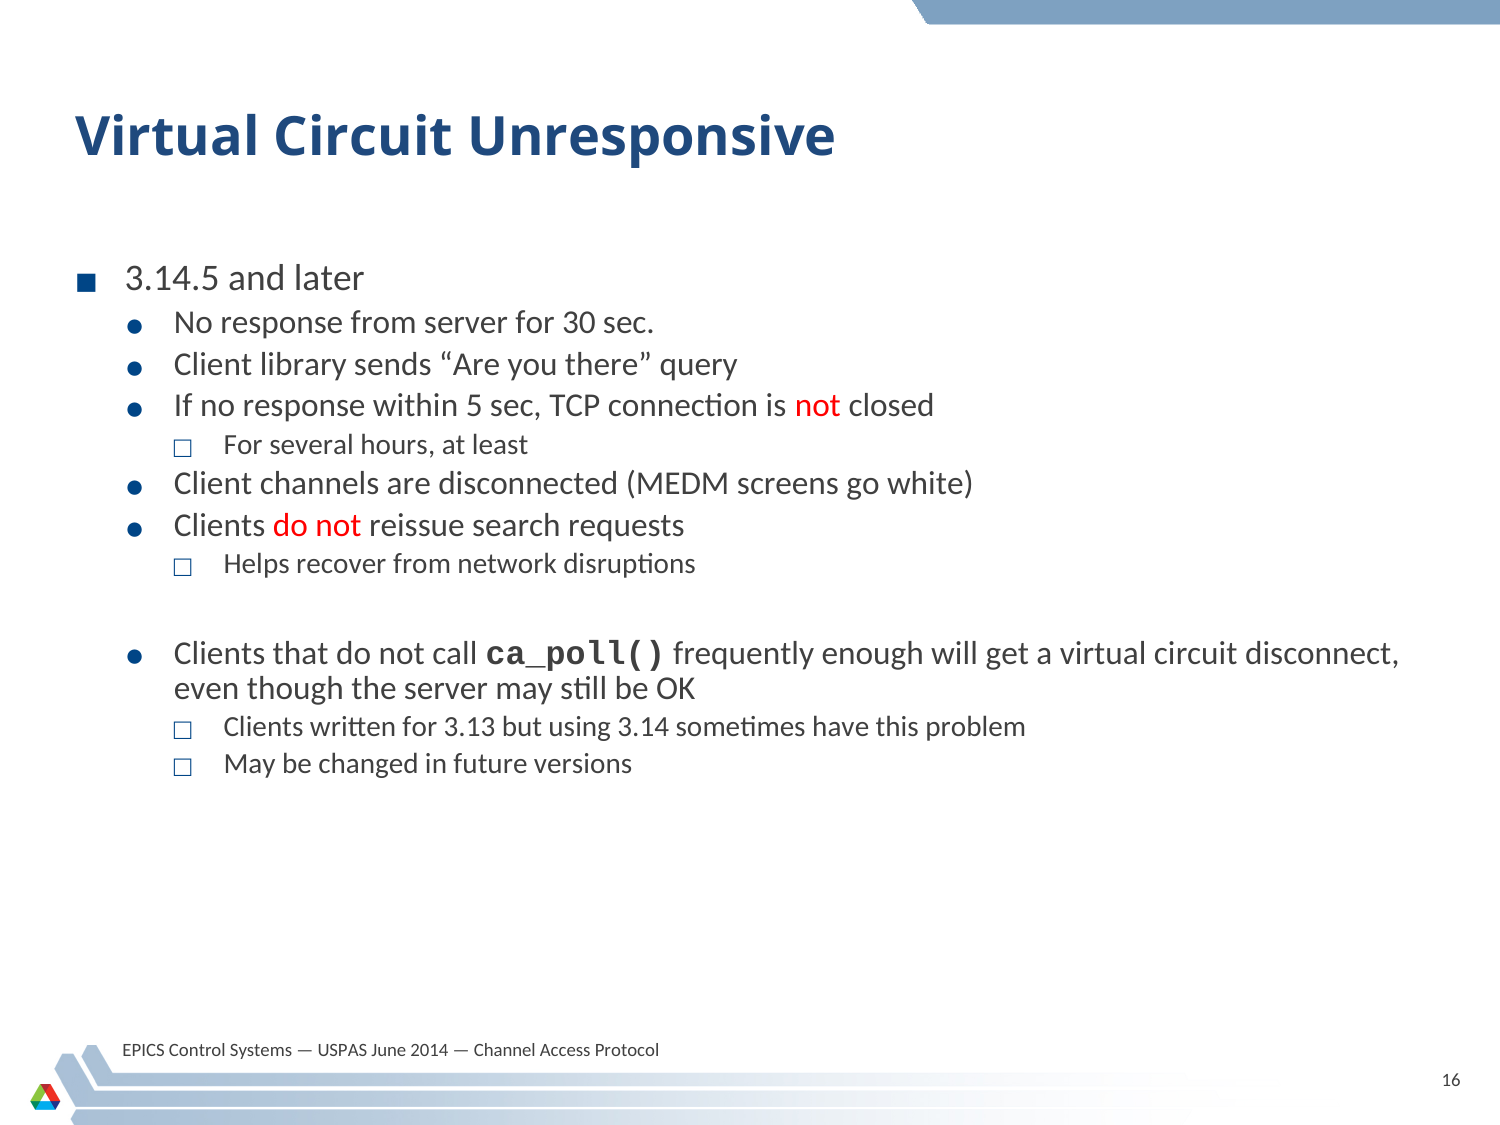

# Virtual Circuit Unresponsive
3.14.5 and later
No response from server for 30 sec.
Client library sends “Are you there” query
If no response within 5 sec, TCP connection is not closed
For several hours, at least
Client channels are disconnected (MEDM screens go white)
Clients do not reissue search requests
Helps recover from network disruptions
Clients that do not call ca_poll() frequently enough will get a virtual circuit disconnect, even though the server may still be OK
Clients written for 3.13 but using 3.14 sometimes have this problem
May be changed in future versions
EPICS Control Systems — USPAS June 2014 — Channel Access Protocol
16